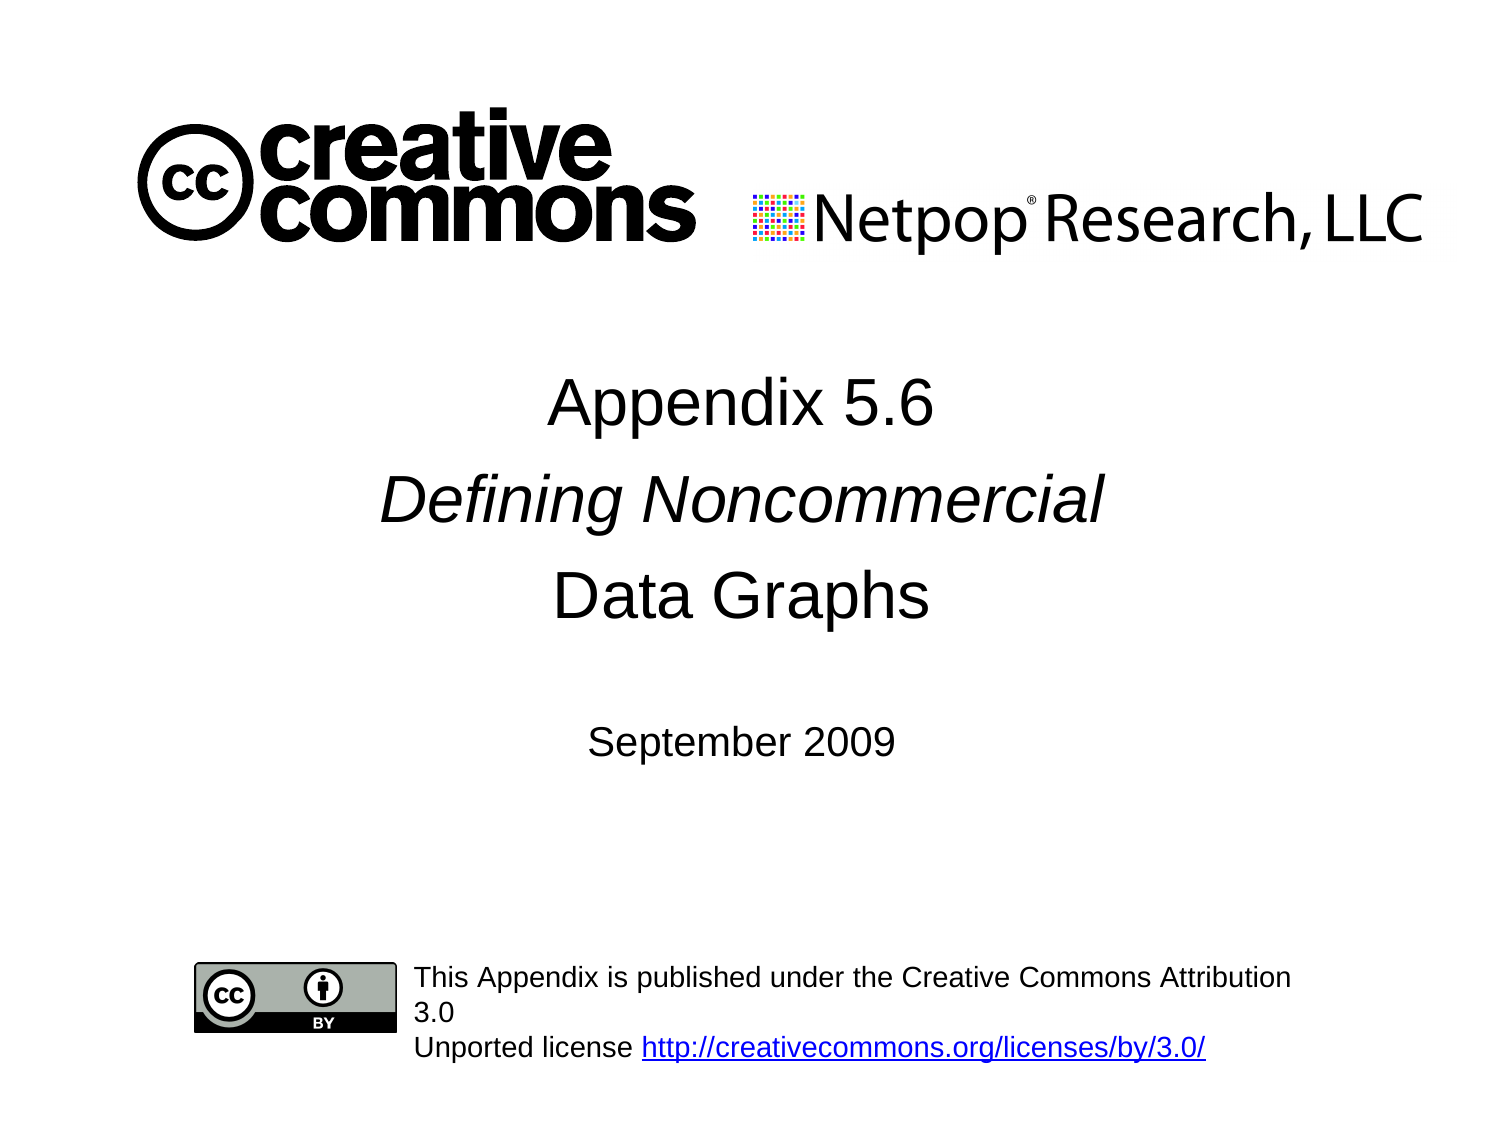

# Appendix 5.6
Defining Noncommercial
Data Graphs
September 2009
This Appendix is published under the Creative Commons Attribution 3.0
Unported license http://creativecommons.org/licenses/by/3.0/